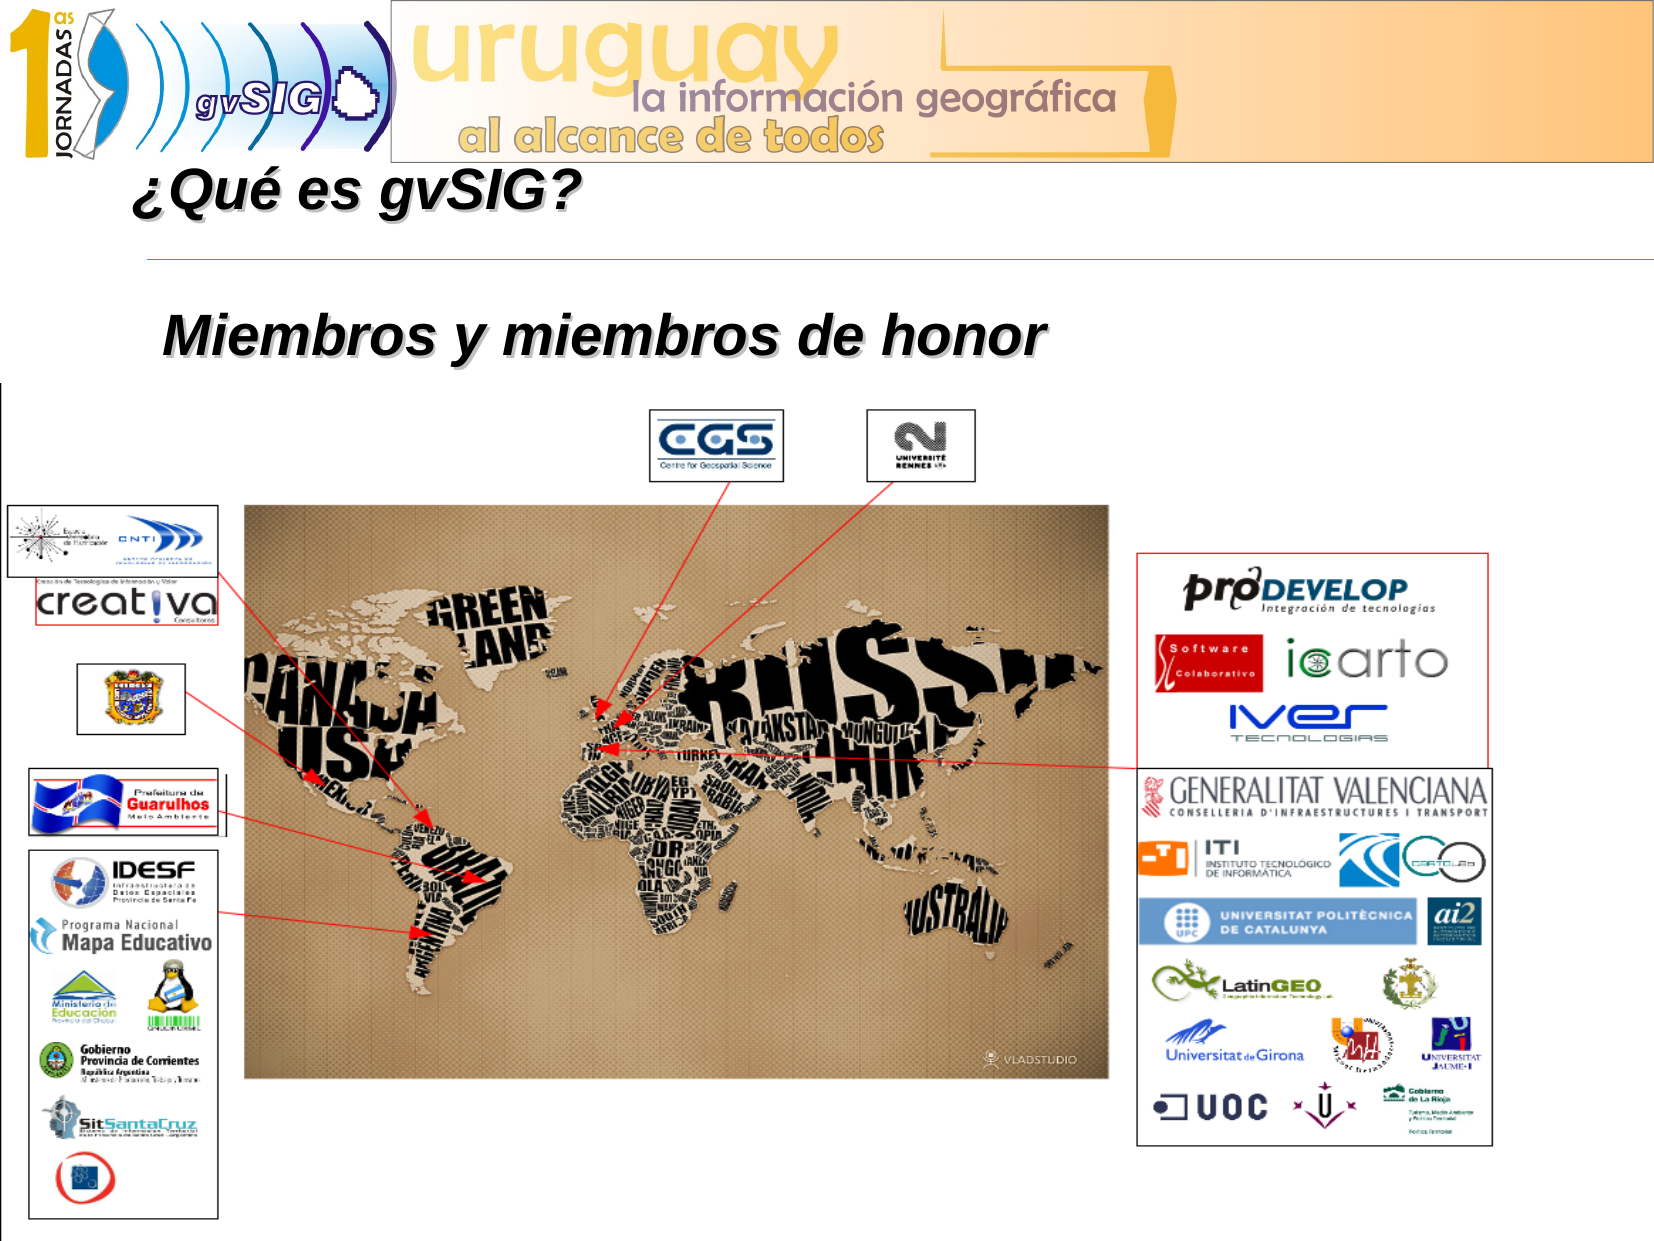

¿Qué es gvSIG?
Miembros y miembros de honor